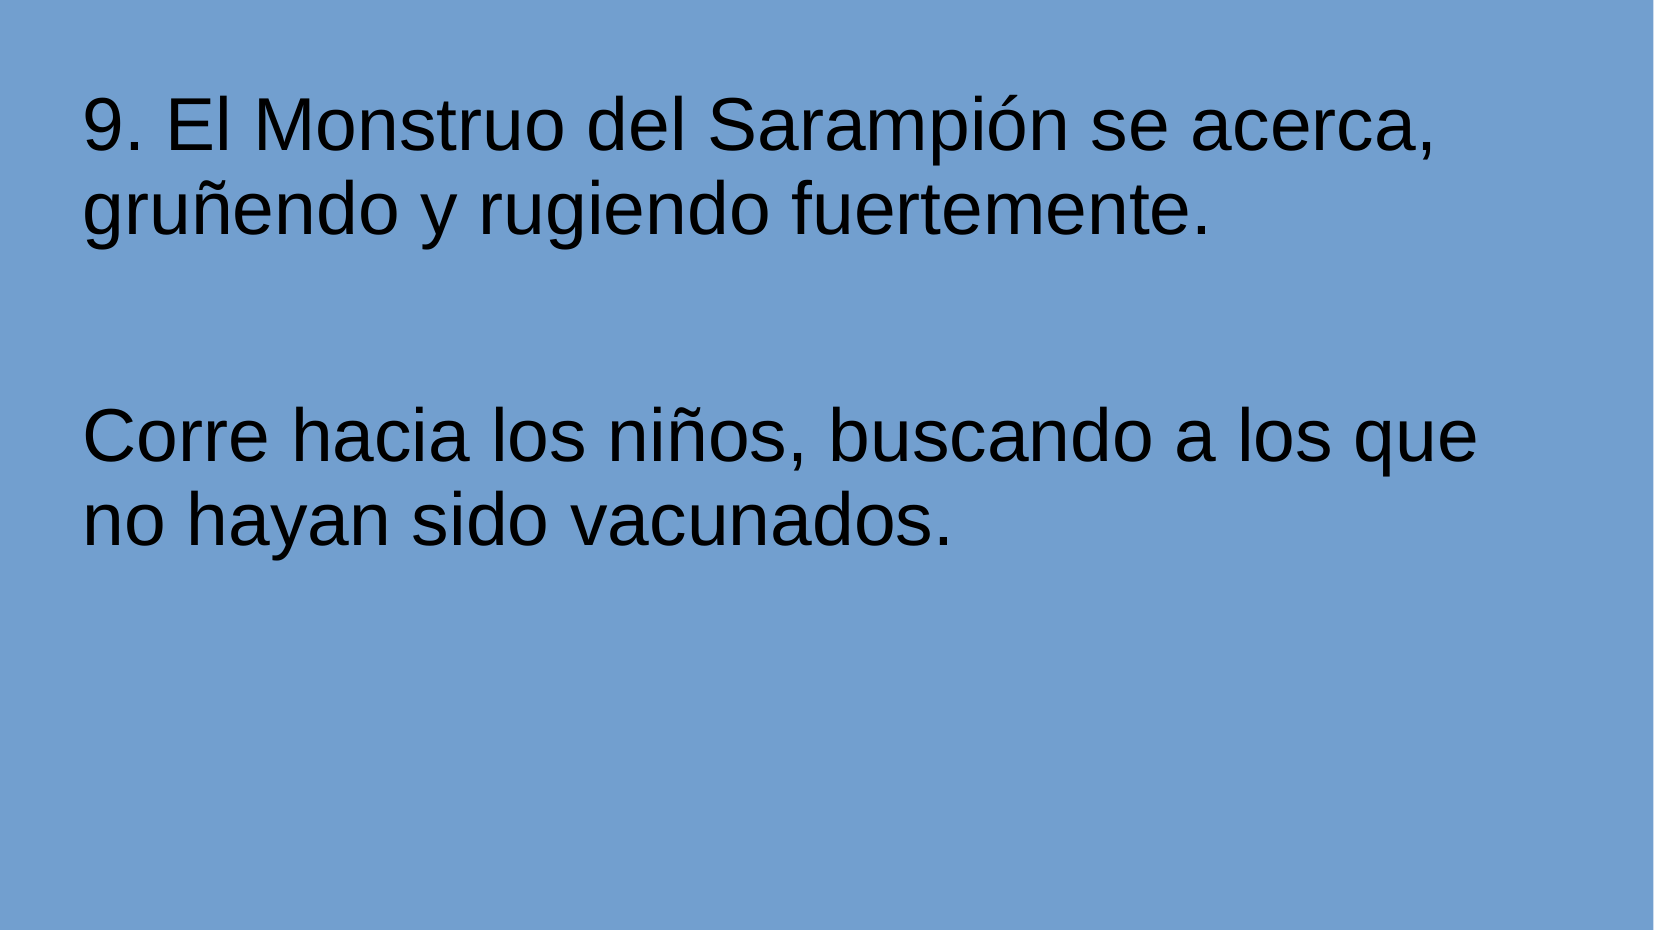

# 9. El Monstruo del Sarampión se acerca, gruñendo y rugiendo fuertemente.
Corre hacia los niños, buscando a los que no hayan sido vacunados.